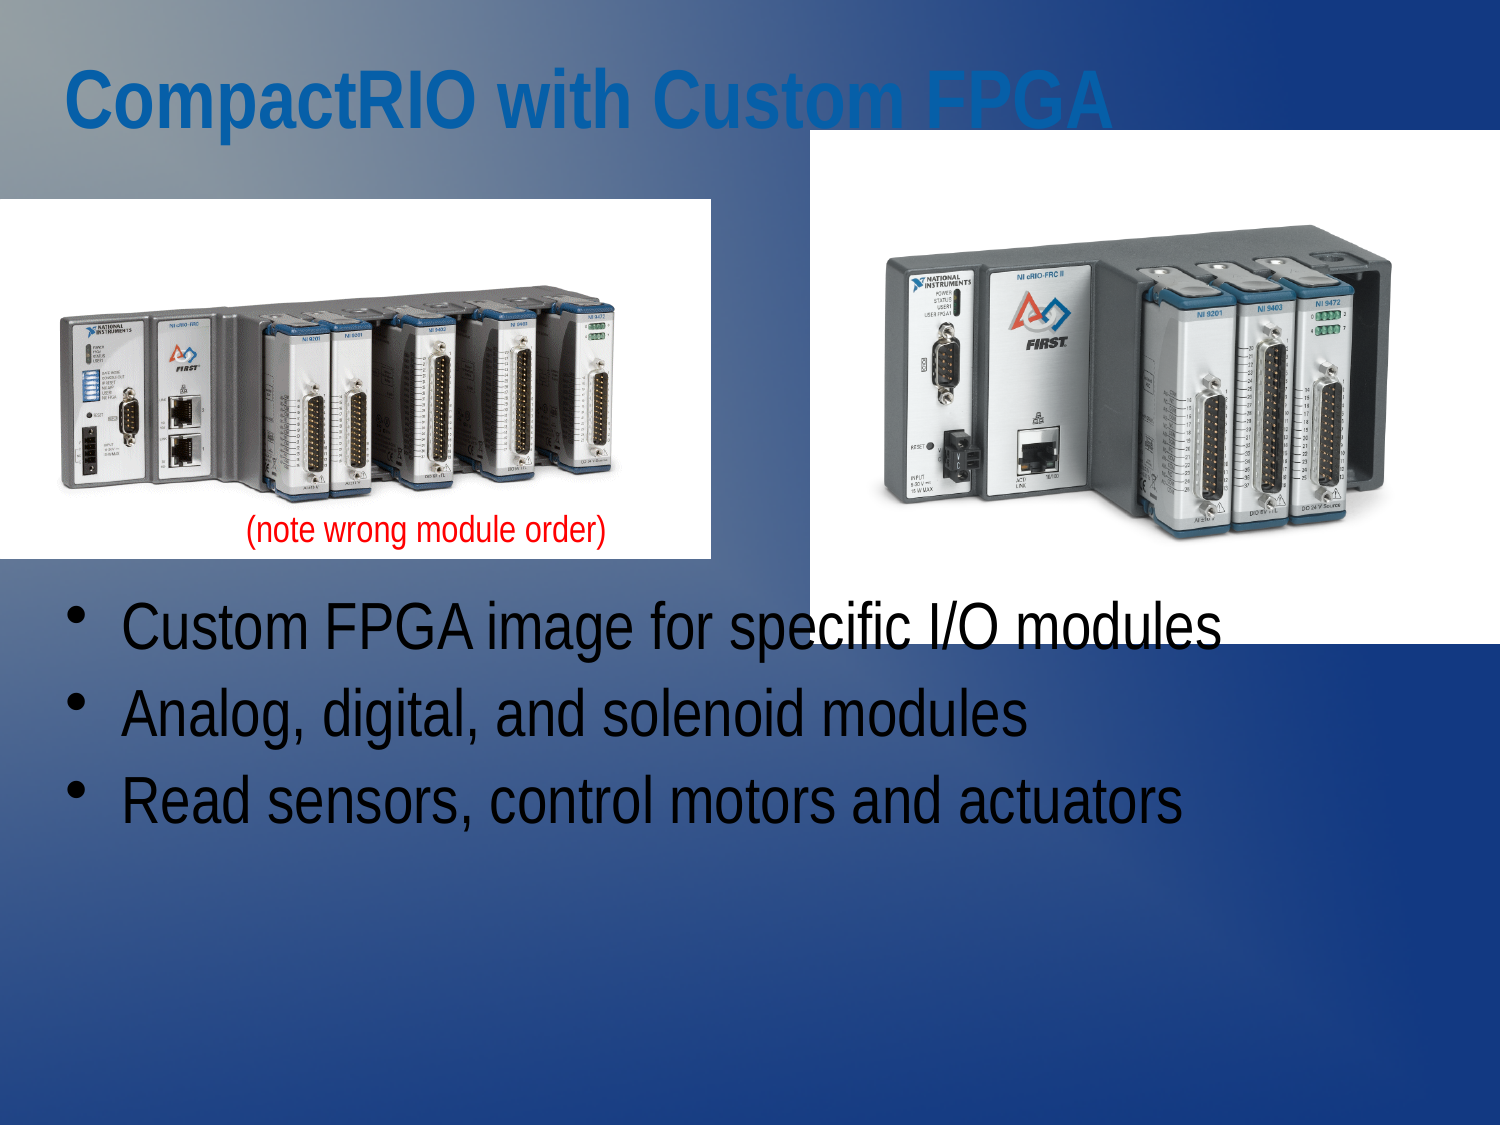

# CompactRIO with Custom FPGA
(note wrong module order)
Custom FPGA image for specific I/O modules
Analog, digital, and solenoid modules
Read sensors, control motors and actuators